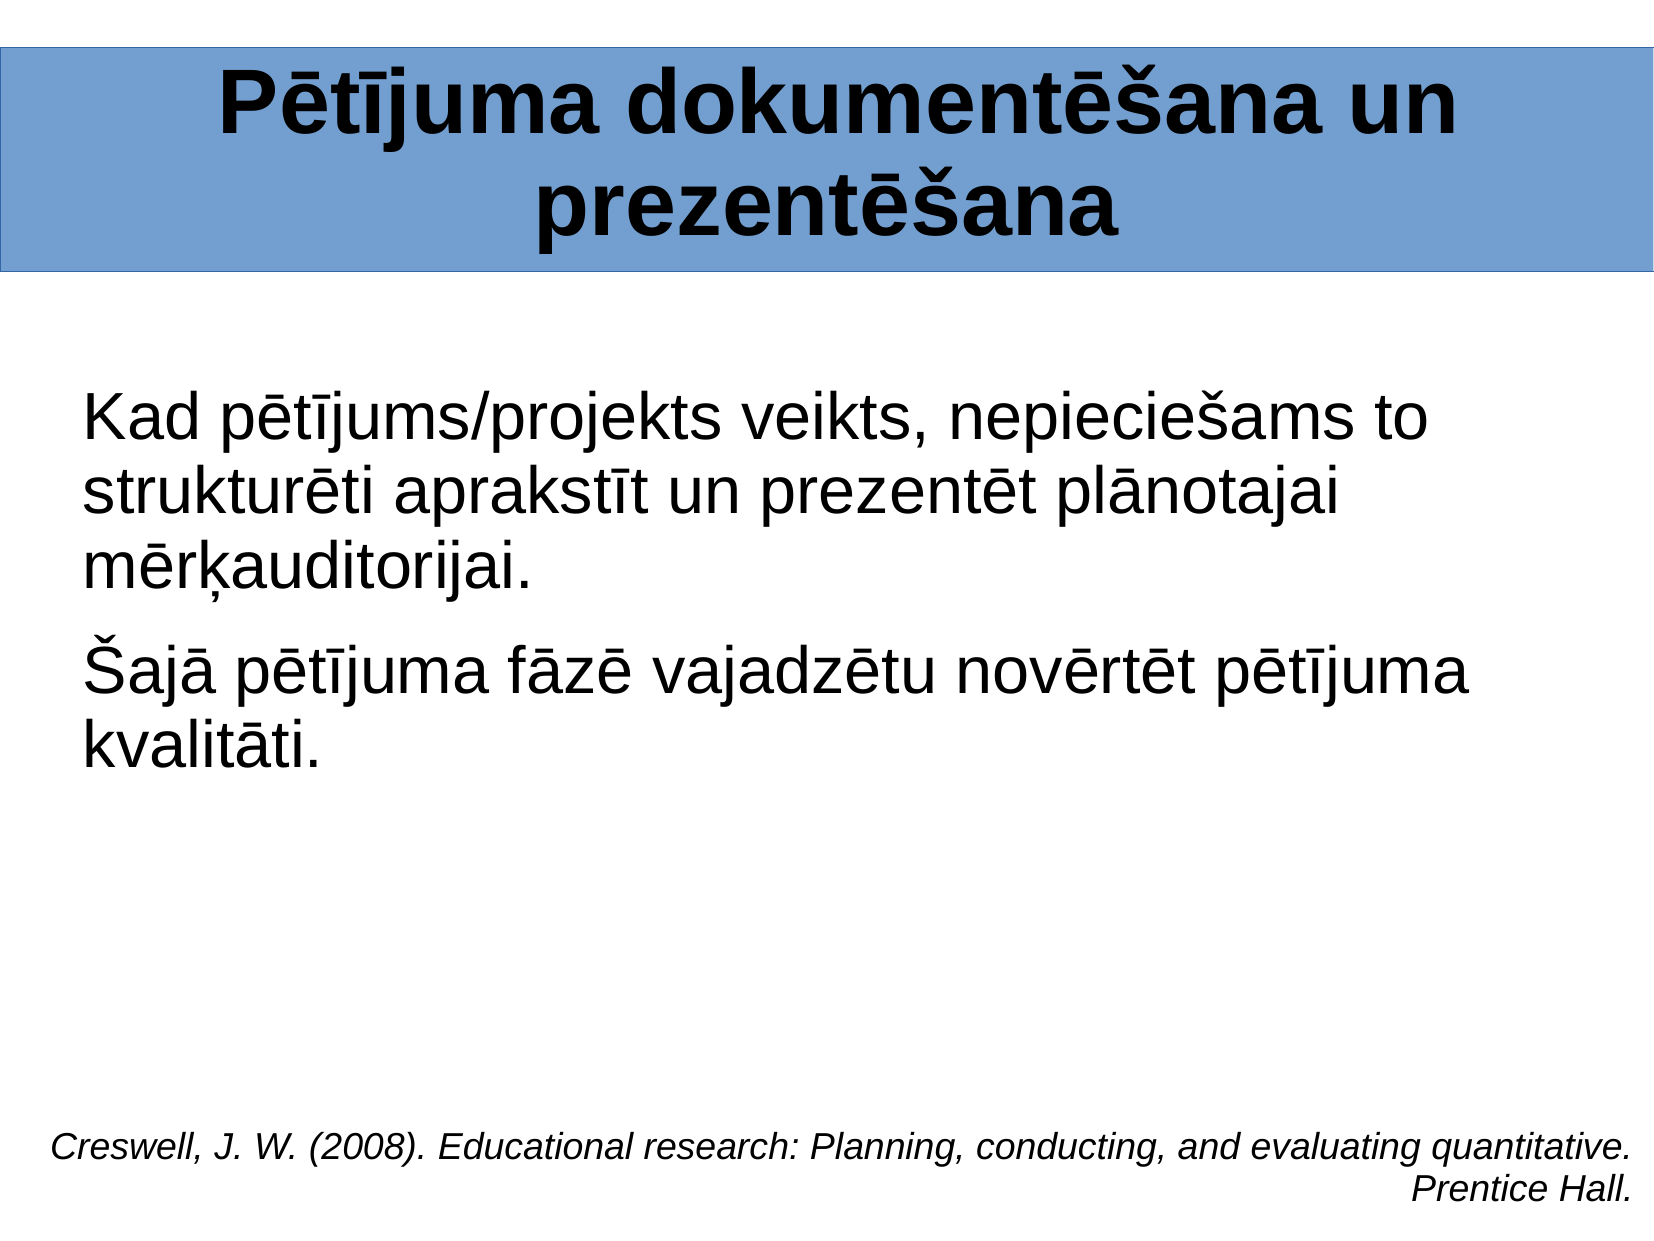

# Pētījuma dokumentēšana un prezentēšana
Kad pētījums/projekts veikts, nepieciešams to strukturēti aprakstīt un prezentēt plānotajai mērķauditorijai.
Šajā pētījuma fāzē vajadzētu novērtēt pētījuma kvalitāti.
Creswell, J. W. (2008). Educational research: Planning, conducting, and evaluating quantitative.
 Prentice Hall.